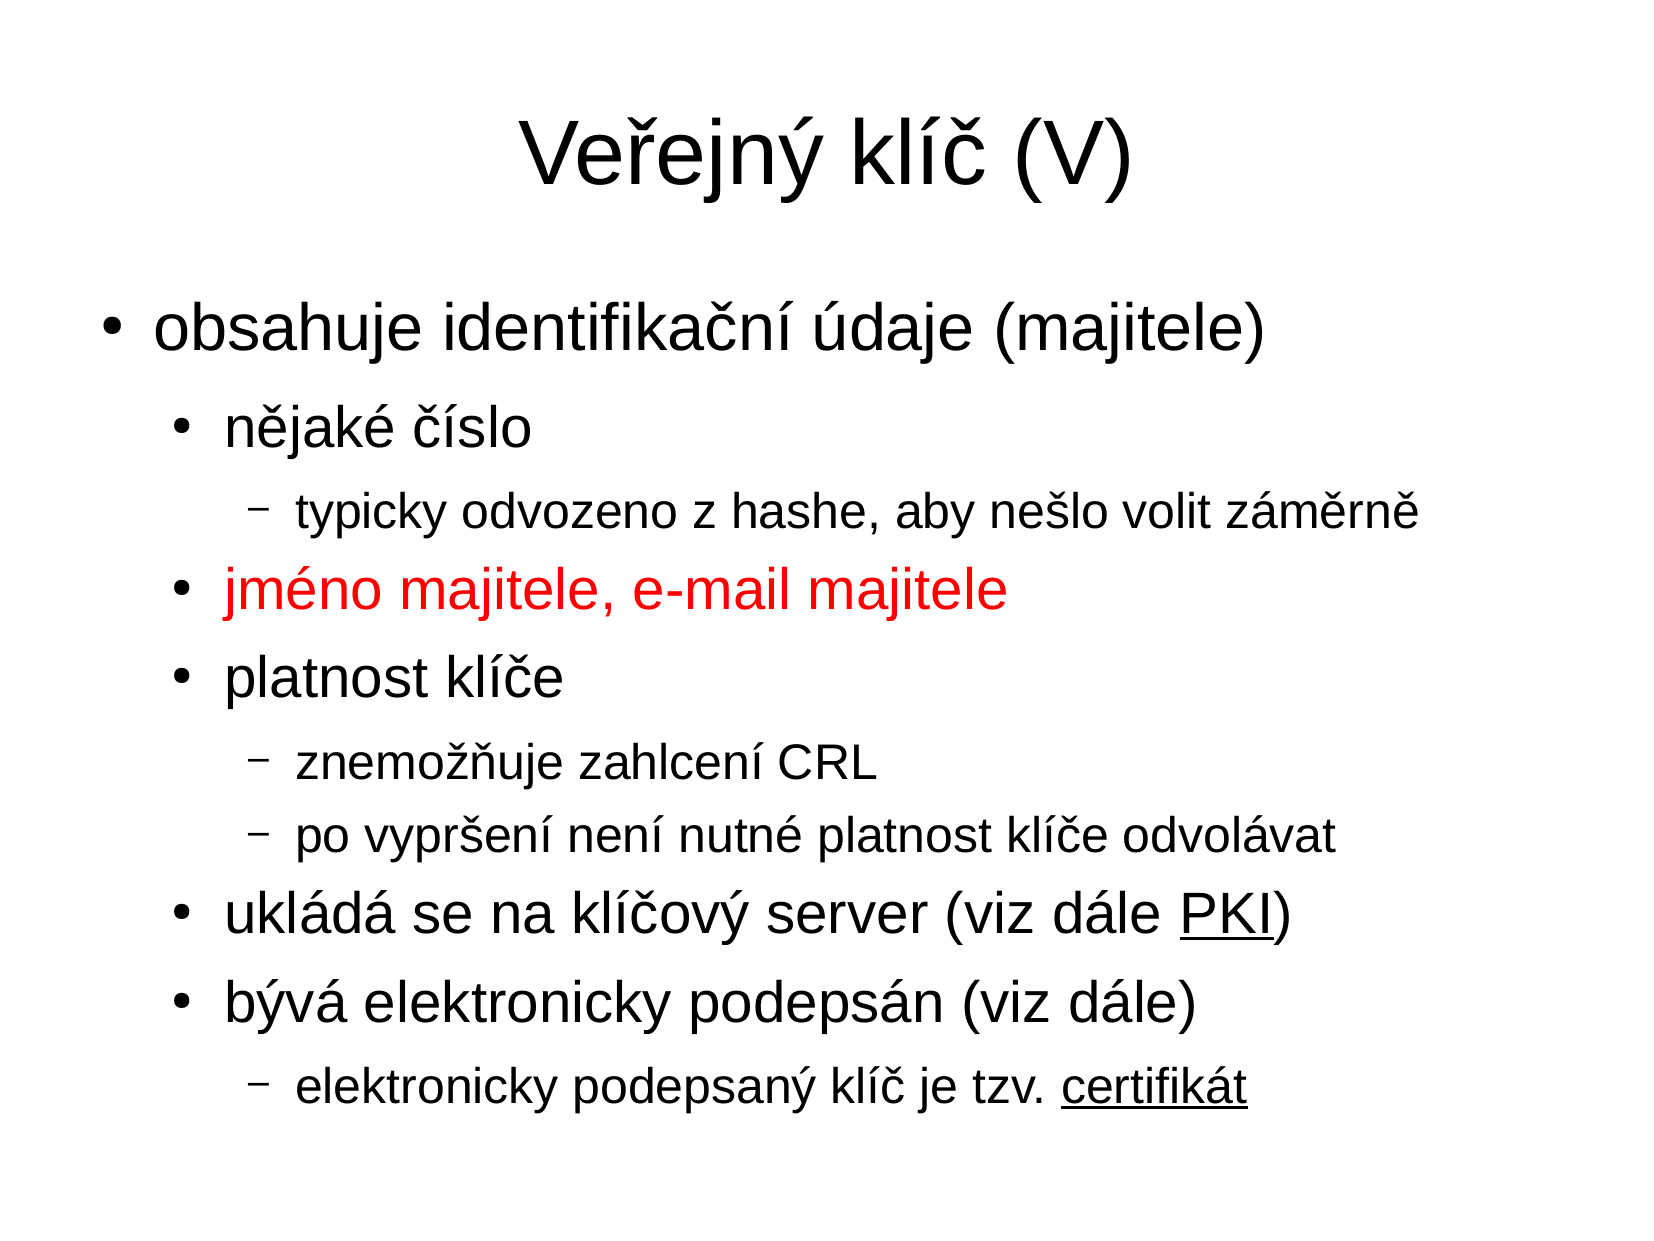

# Veřejný klíč (V)
obsahuje identifikační údaje (majitele)
nějaké číslo
typicky odvozeno z hashe, aby nešlo volit záměrně
jméno majitele, e-mail majitele
platnost klíče
znemožňuje zahlcení CRL
po vypršení není nutné platnost klíče odvolávat
ukládá se na klíčový server (viz dále PKI)
bývá elektronicky podepsán (viz dále)
elektronicky podepsaný klíč je tzv. certifikát